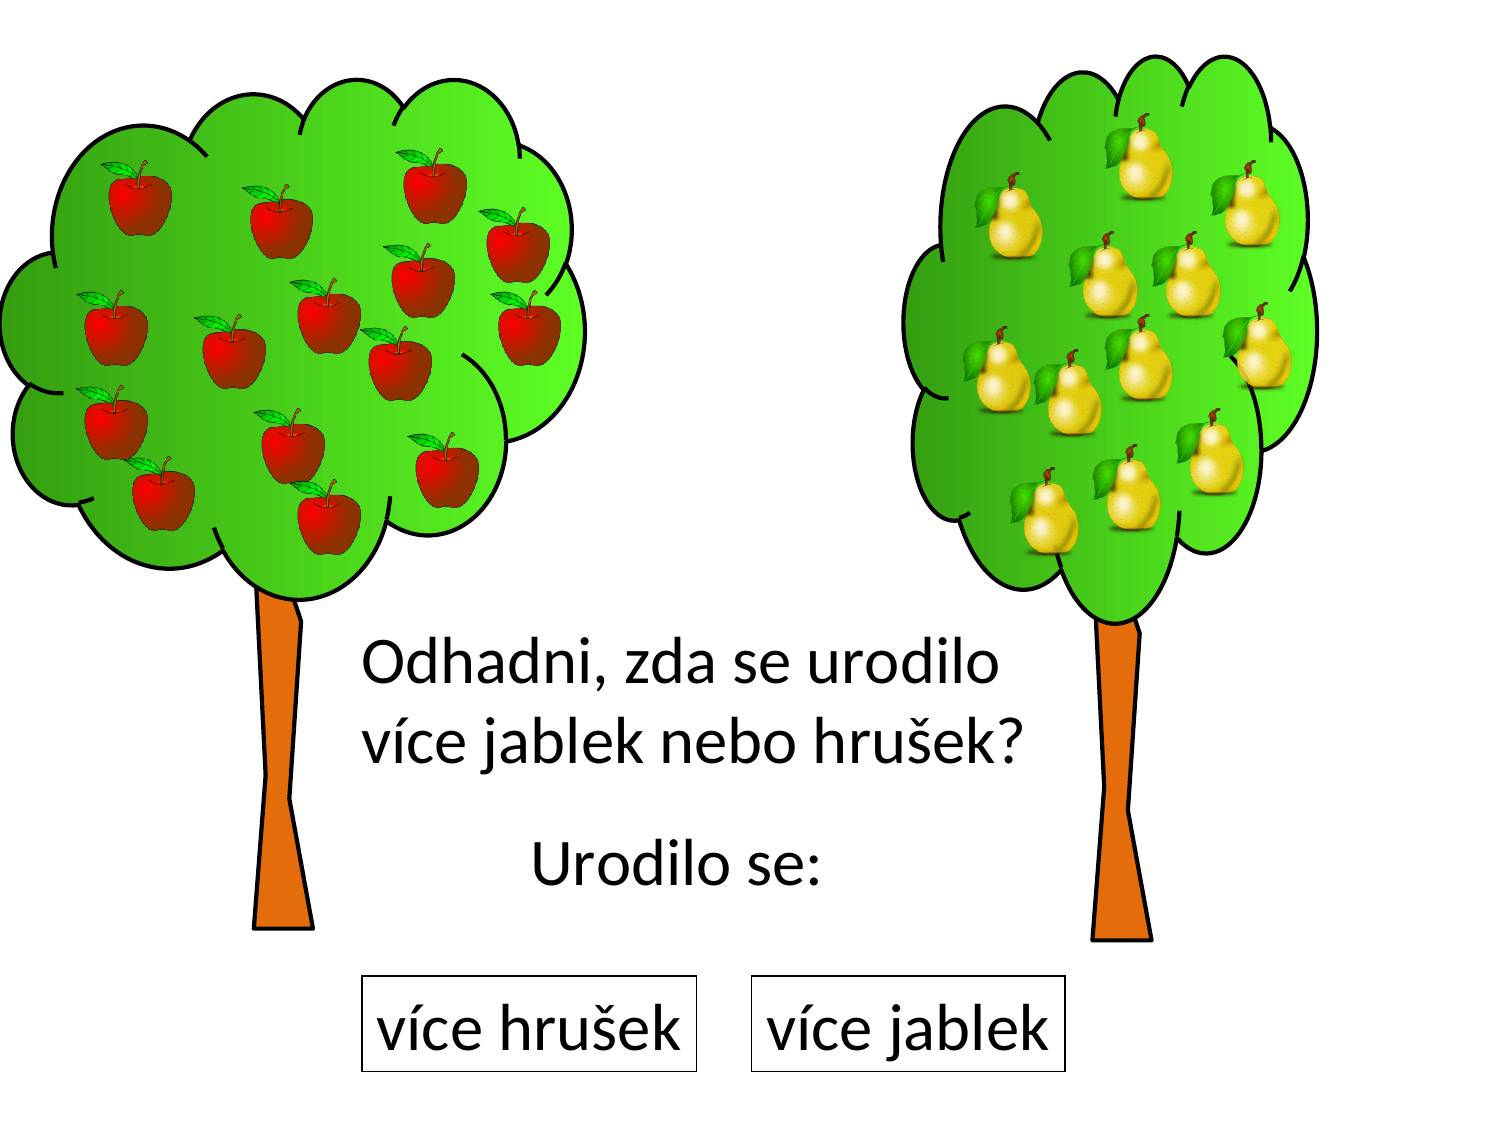

Odhadni, zda se urodilo
více jablek nebo hrušek?
Urodilo se:
více hrušek
více jablek